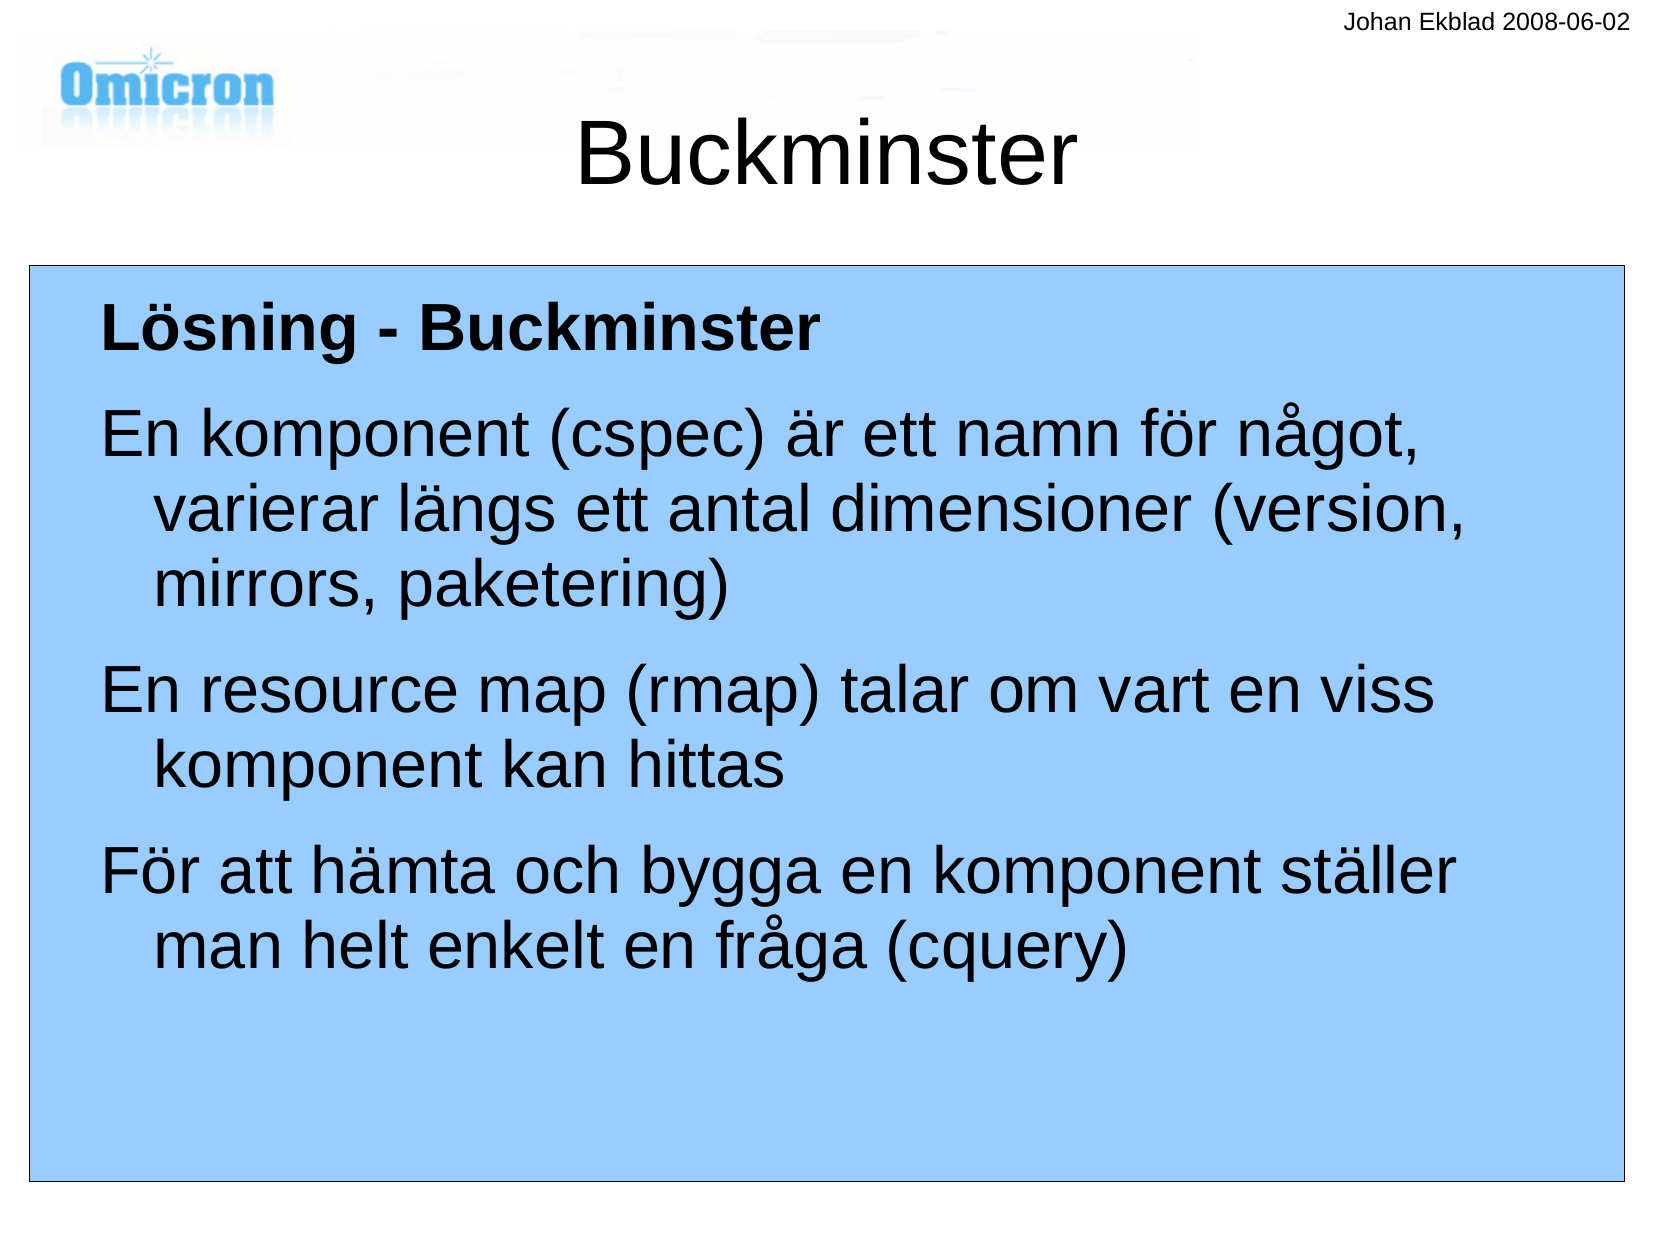

Johan Ekblad 2008-06-02
# Buckminster
Lösning - Buckminster
En komponent (cspec) är ett namn för något, varierar längs ett antal dimensioner (version, mirrors, paketering)
En resource map (rmap) talar om vart en viss komponent kan hittas
För att hämta och bygga en komponent ställer man helt enkelt en fråga (cquery)